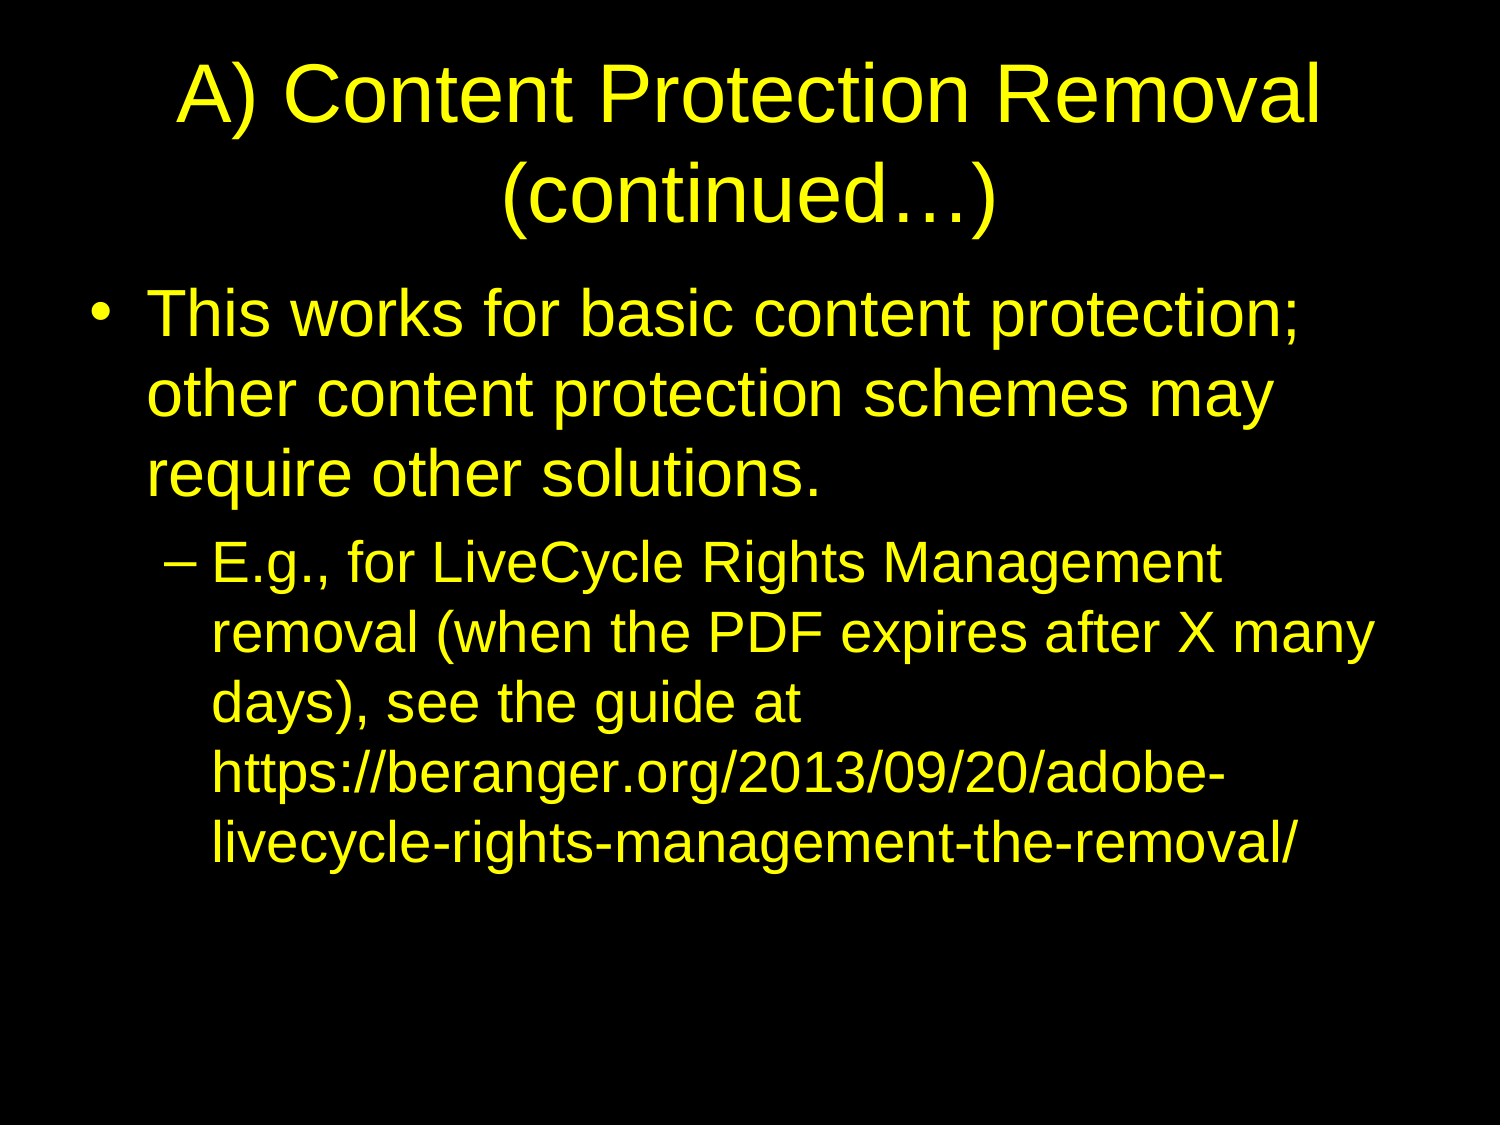

A) Content Protection Removal (continued…)
# This works for basic content protection; other content protection schemes may require other solutions.
E.g., for LiveCycle Rights Management removal (when the PDF expires after X many days), see the guide at https://beranger.org/2013/09/20/adobe-livecycle-rights-management-the-removal/